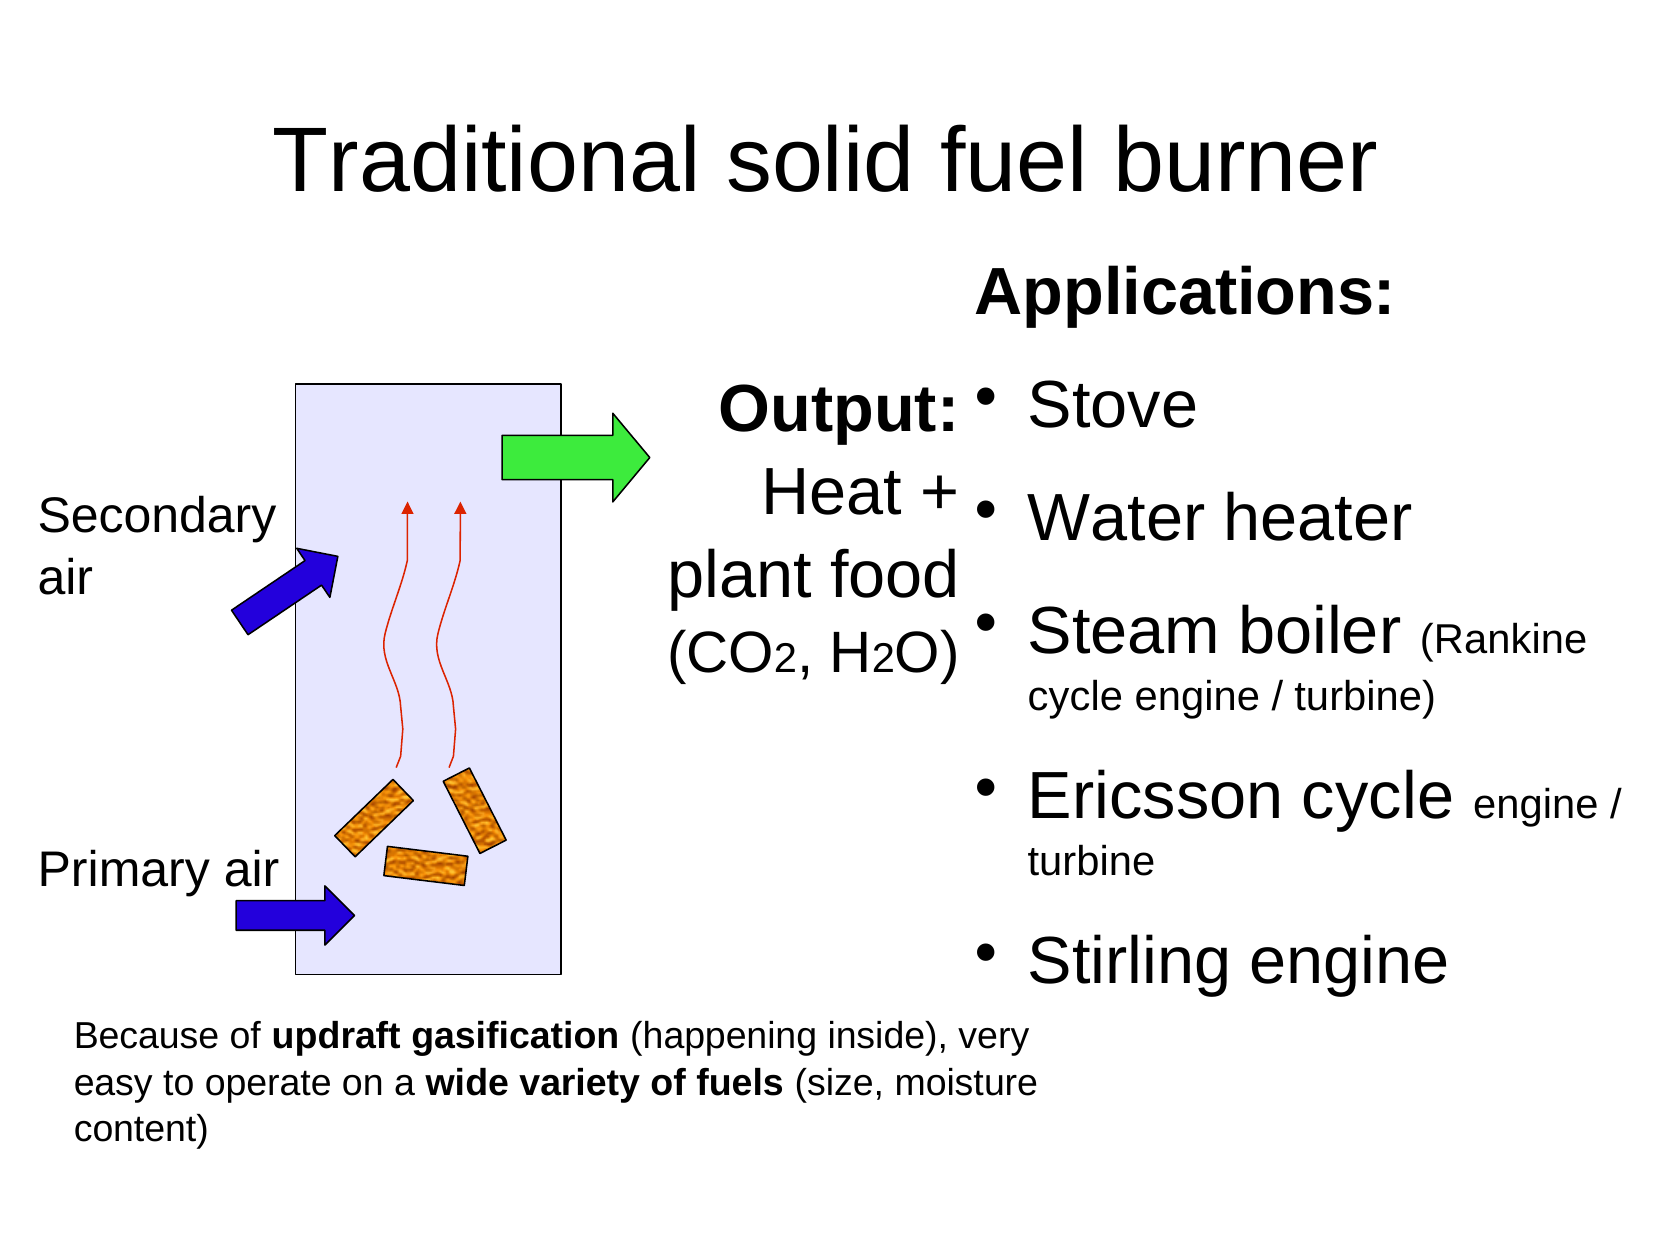

# Traditional solid fuel burner
Applications:
Stove
Water heater
Steam boiler (Rankine cycle engine / turbine)
Ericsson cycle engine / turbine
Stirling engine
Output:
Heat +
plant food
(CO2, H2O)
Secondary air
Primary air
Because of updraft gasification (happening inside), very easy to operate on a wide variety of fuels (size, moisture content)